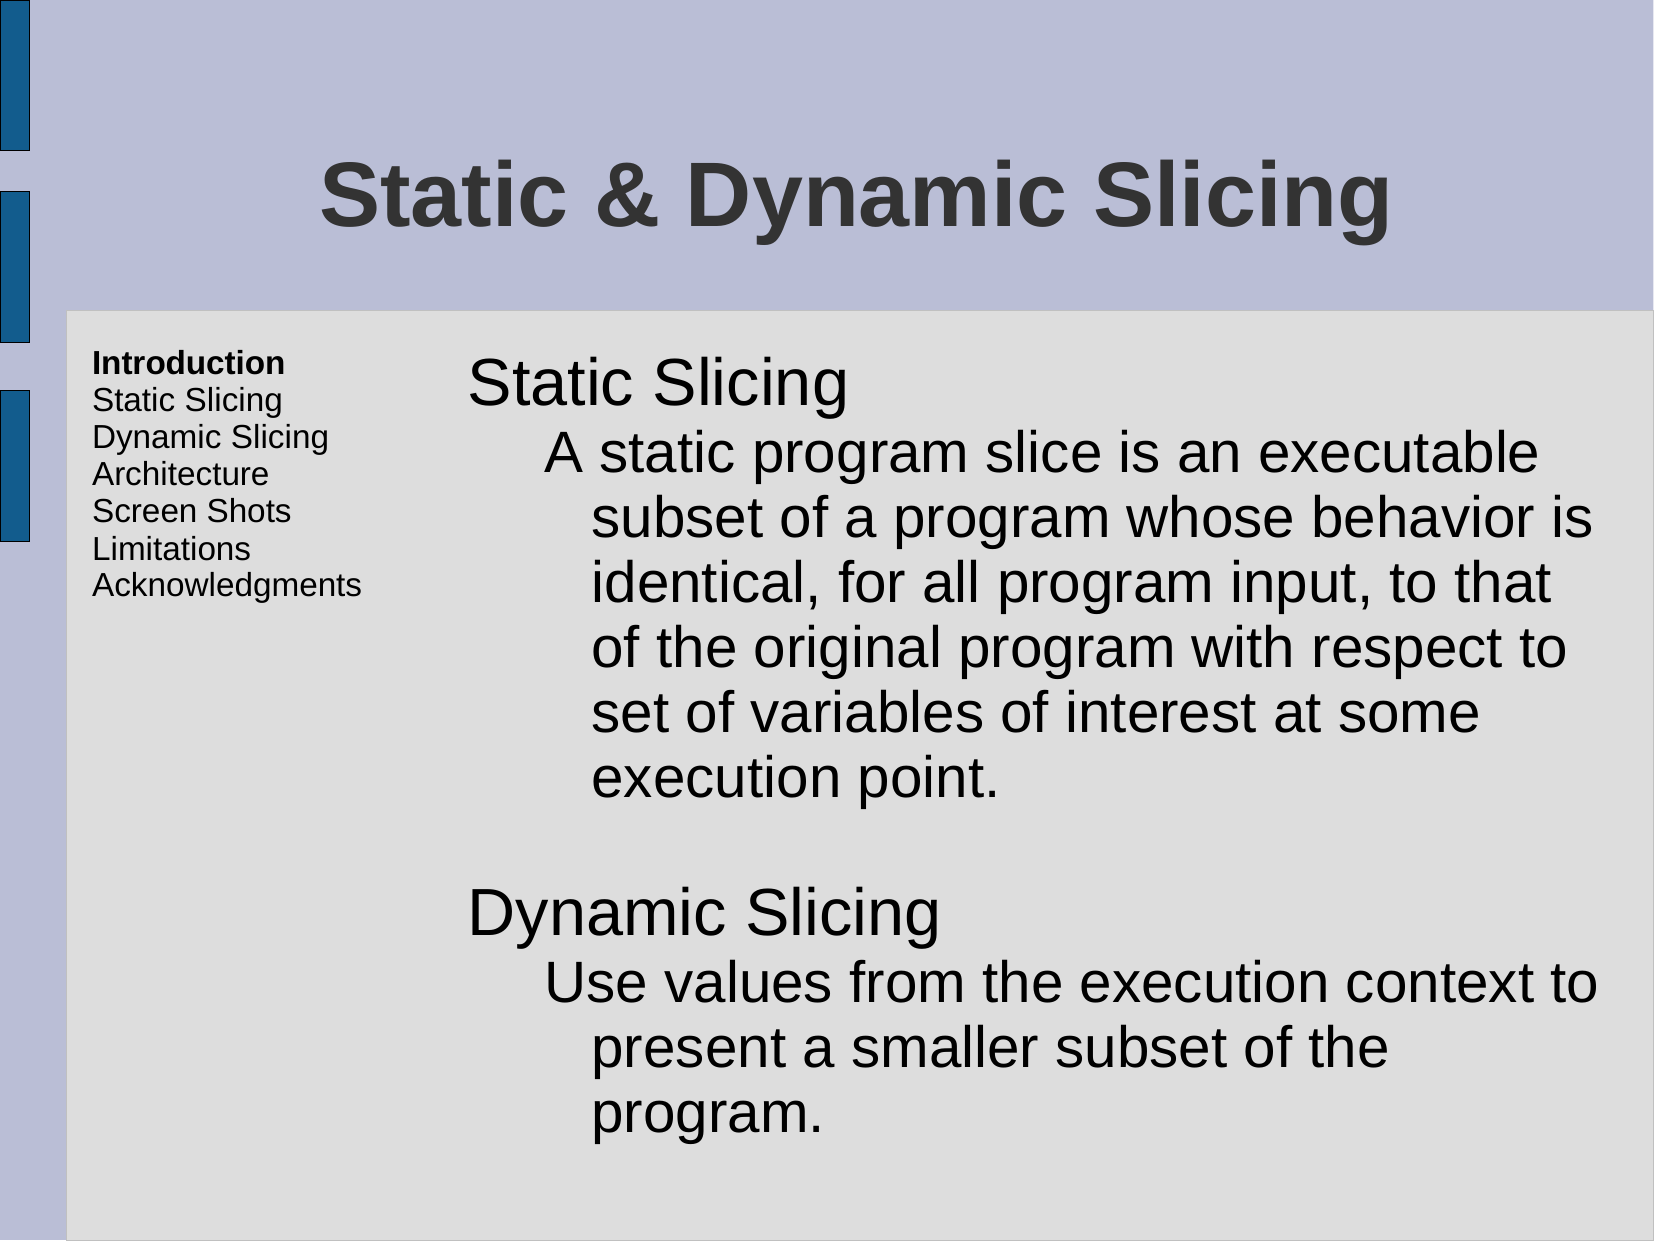

# Static & Dynamic Slicing
Introduction
Static Slicing
Dynamic Slicing
Architecture
Screen Shots
Limitations
Acknowledgments
Static Slicing
A static program slice is an executable subset of a program whose behavior is identical, for all program input, to that of the original program with respect to set of variables of interest at some execution point.
Dynamic Slicing
Use values from the execution context to present a smaller subset of the program.